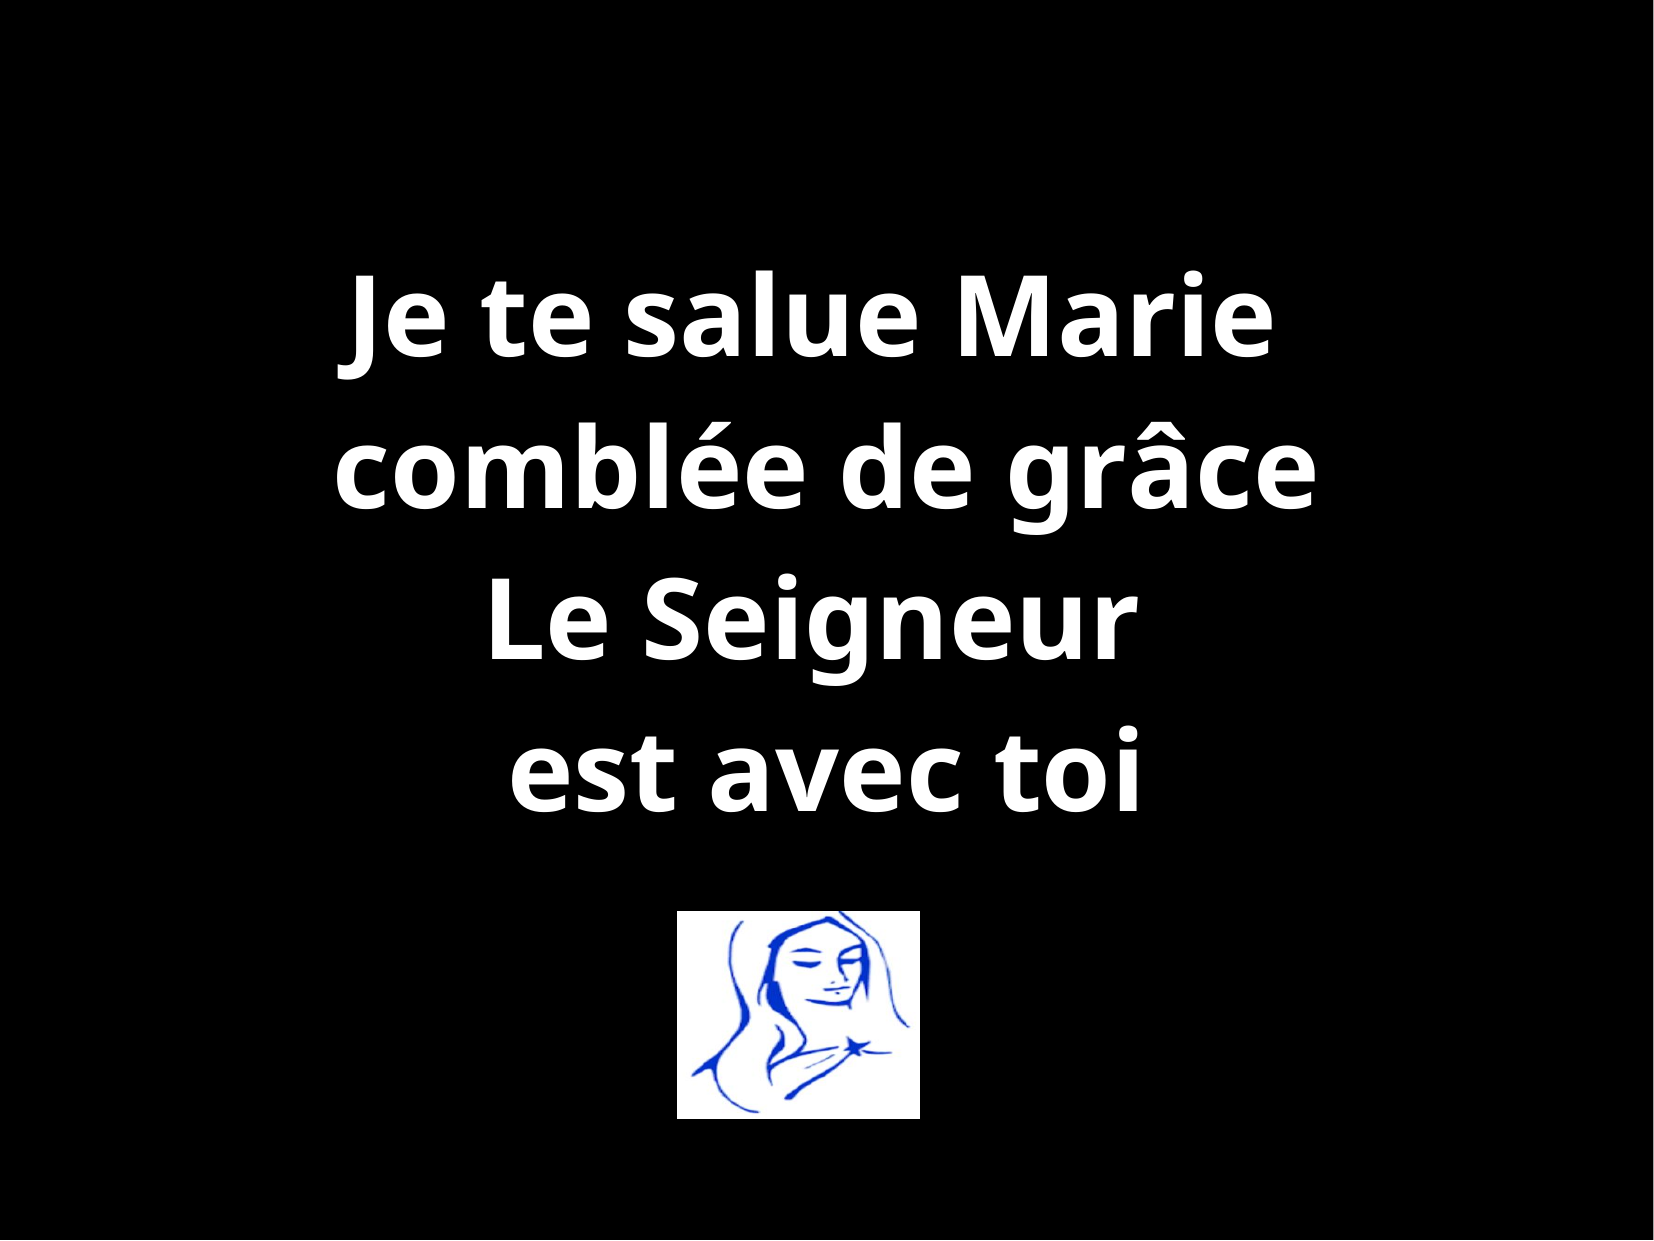

# Je te salue Marie
comblée de grâce
Le Seigneur
est avec toi